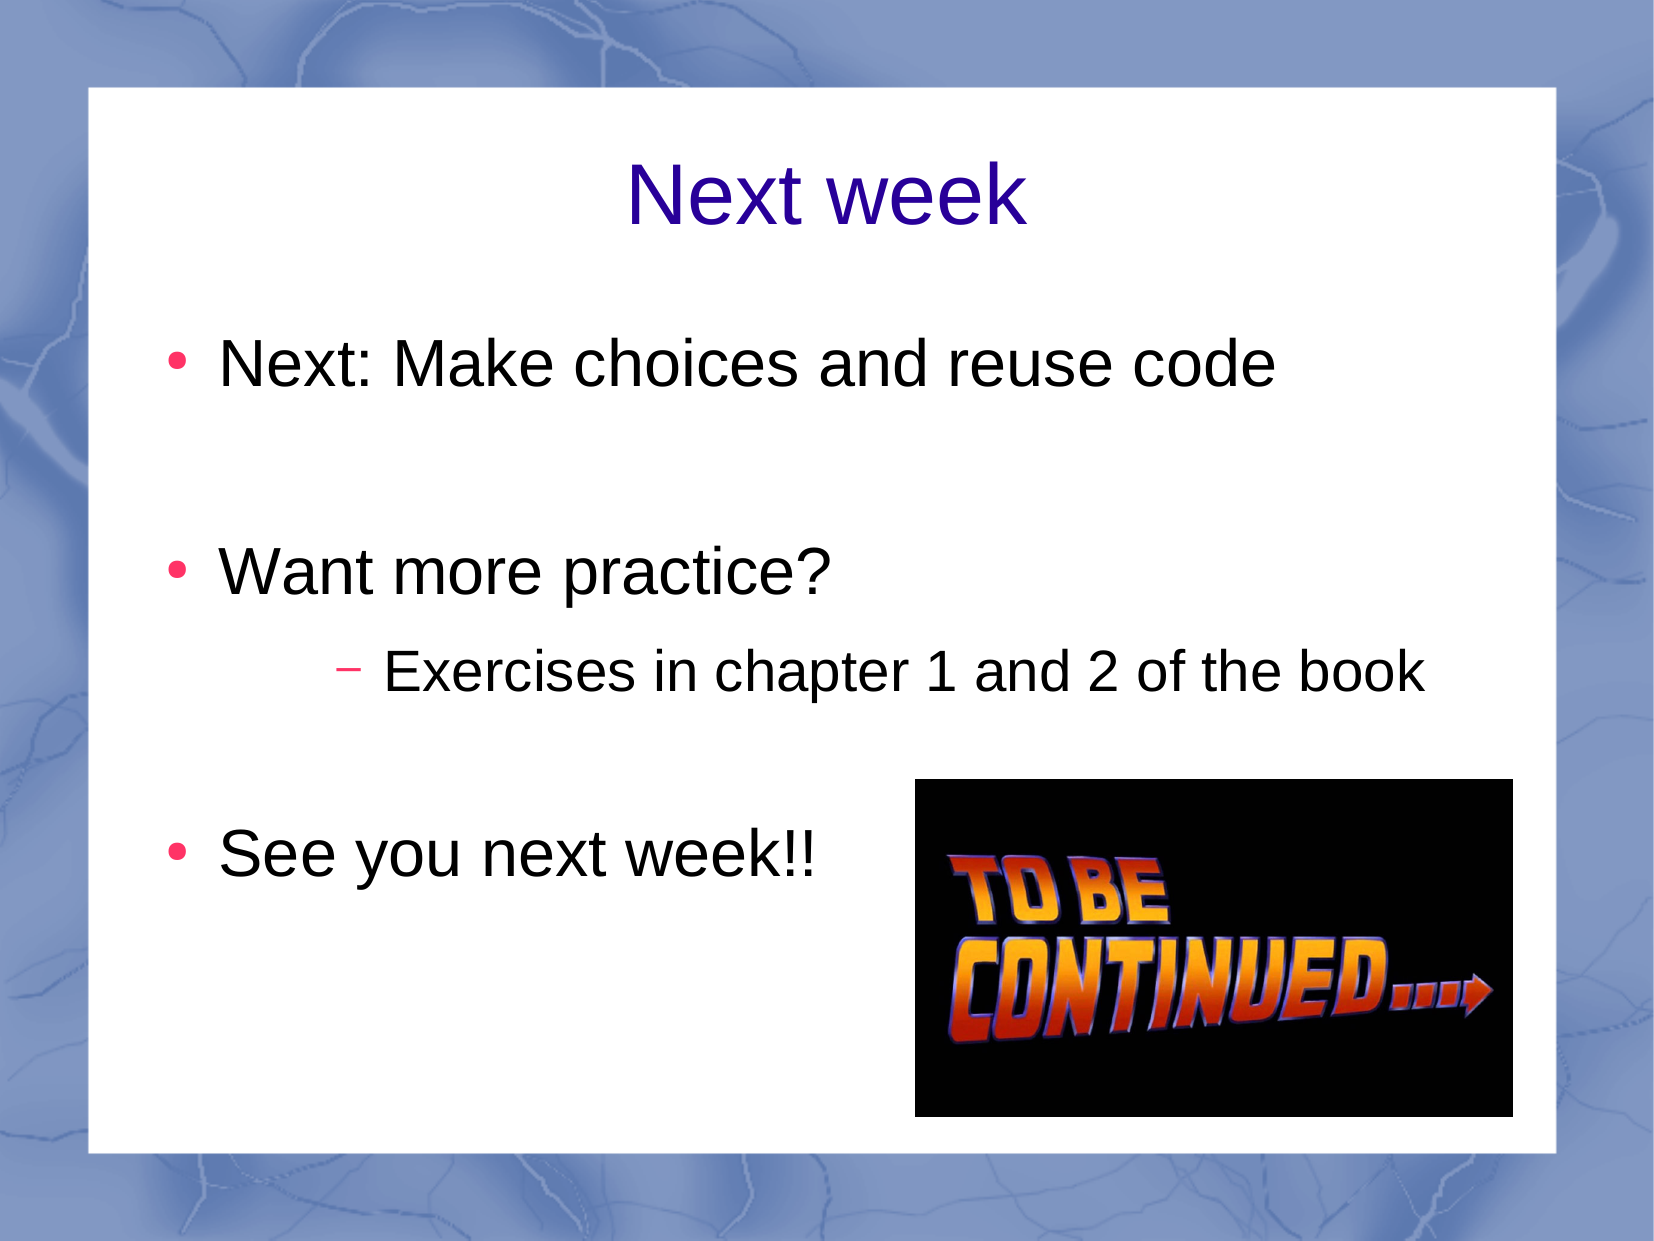

# Next week
Next: Make choices and reuse code
Want more practice?
Exercises in chapter 1 and 2 of the book
See you next week!!